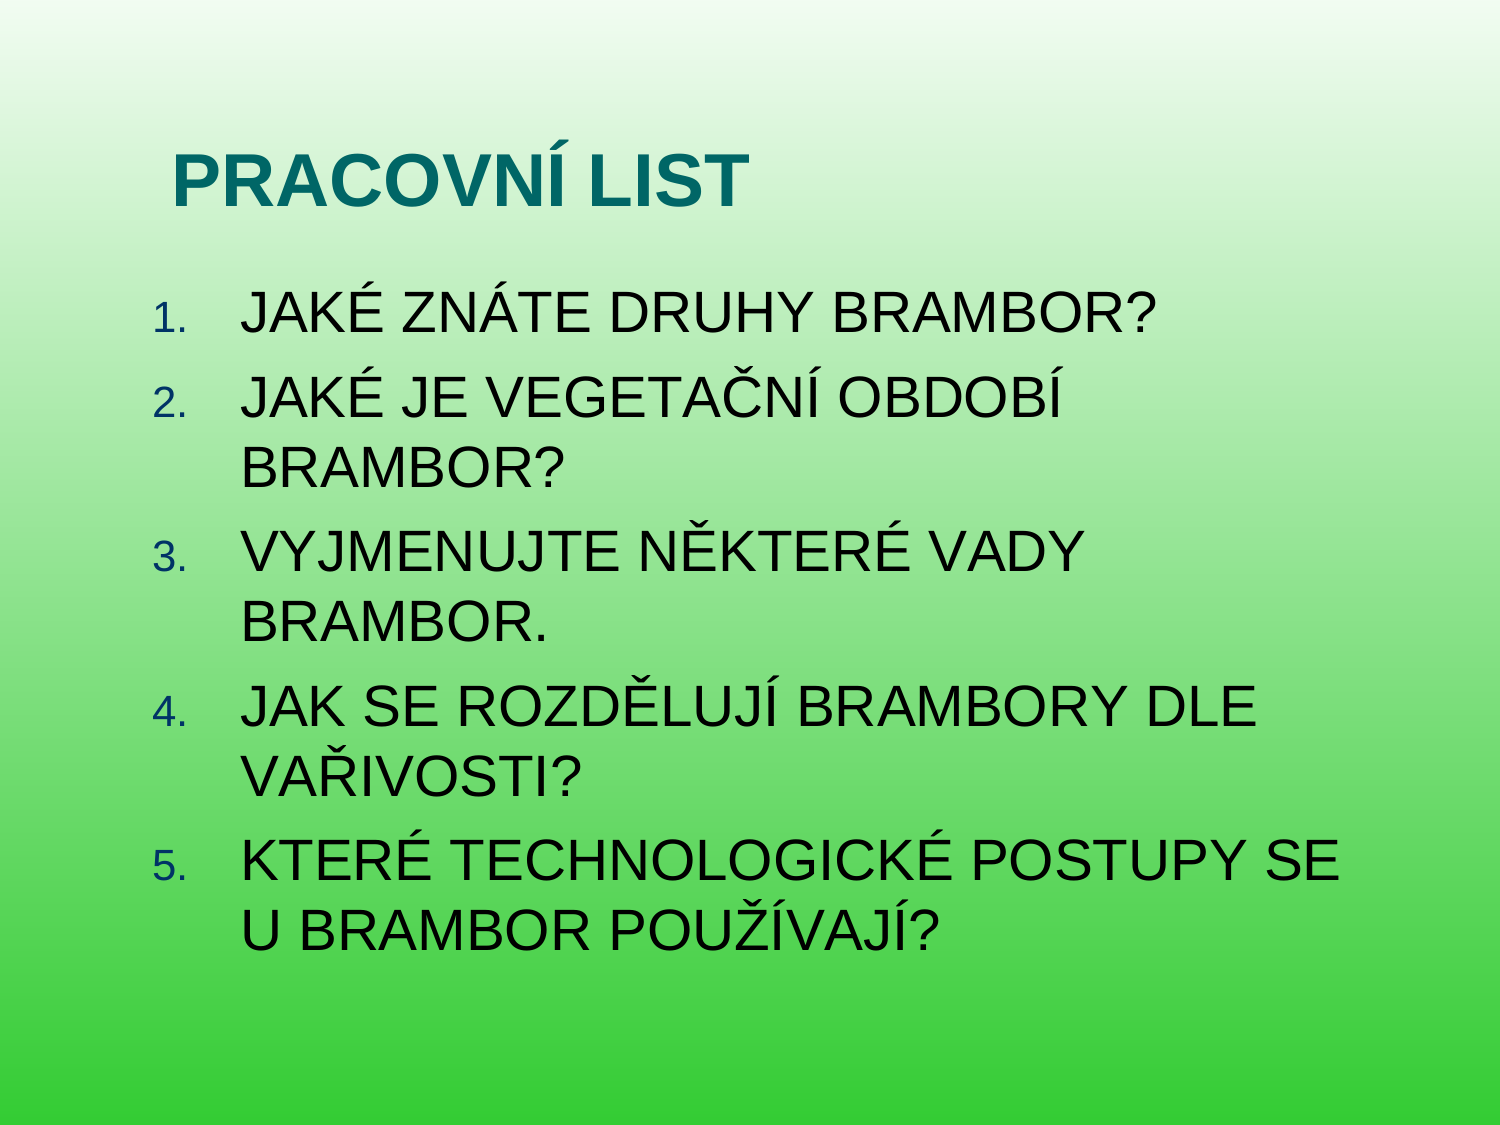

# PRACOVNÍ LIST
JAKÉ ZNÁTE DRUHY BRAMBOR?
JAKÉ JE VEGETAČNÍ OBDOBÍ BRAMBOR?
VYJMENUJTE NĚKTERÉ VADY BRAMBOR.
JAK SE ROZDĚLUJÍ BRAMBORY DLE VAŘIVOSTI?
KTERÉ TECHNOLOGICKÉ POSTUPY SE U BRAMBOR POUŽÍVAJÍ?